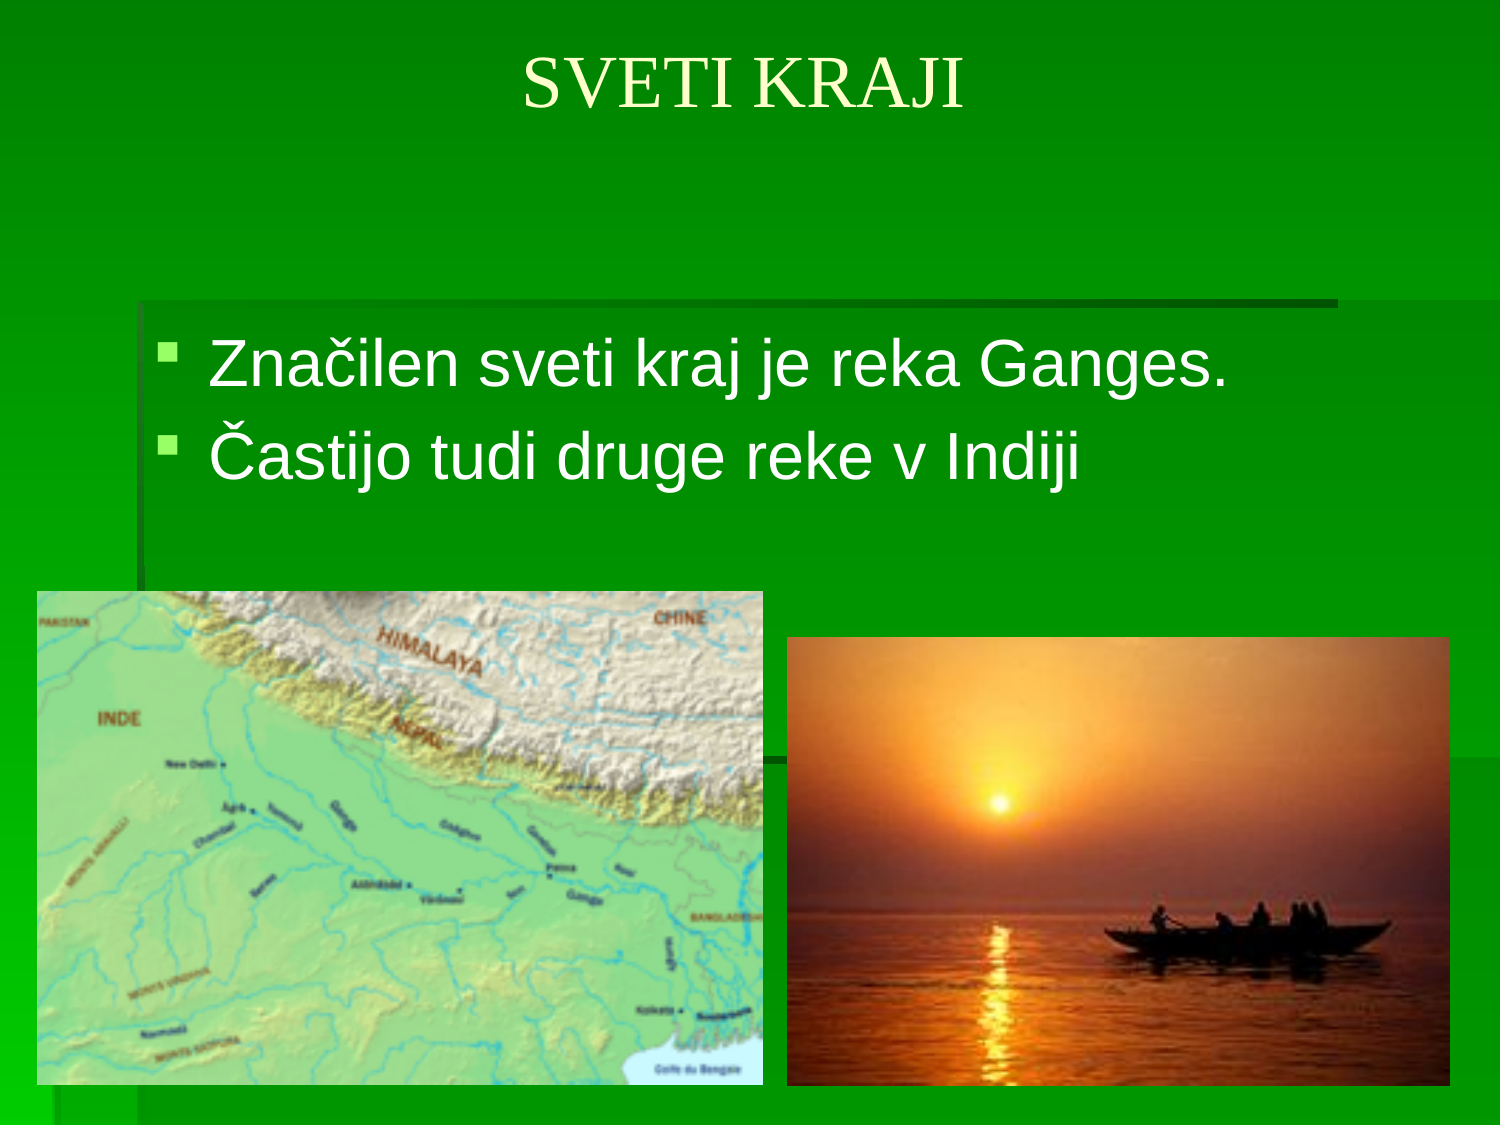

SVETI KRAJI
# Značilen sveti kraj je reka Ganges.
Častijo tudi druge reke v Indiji